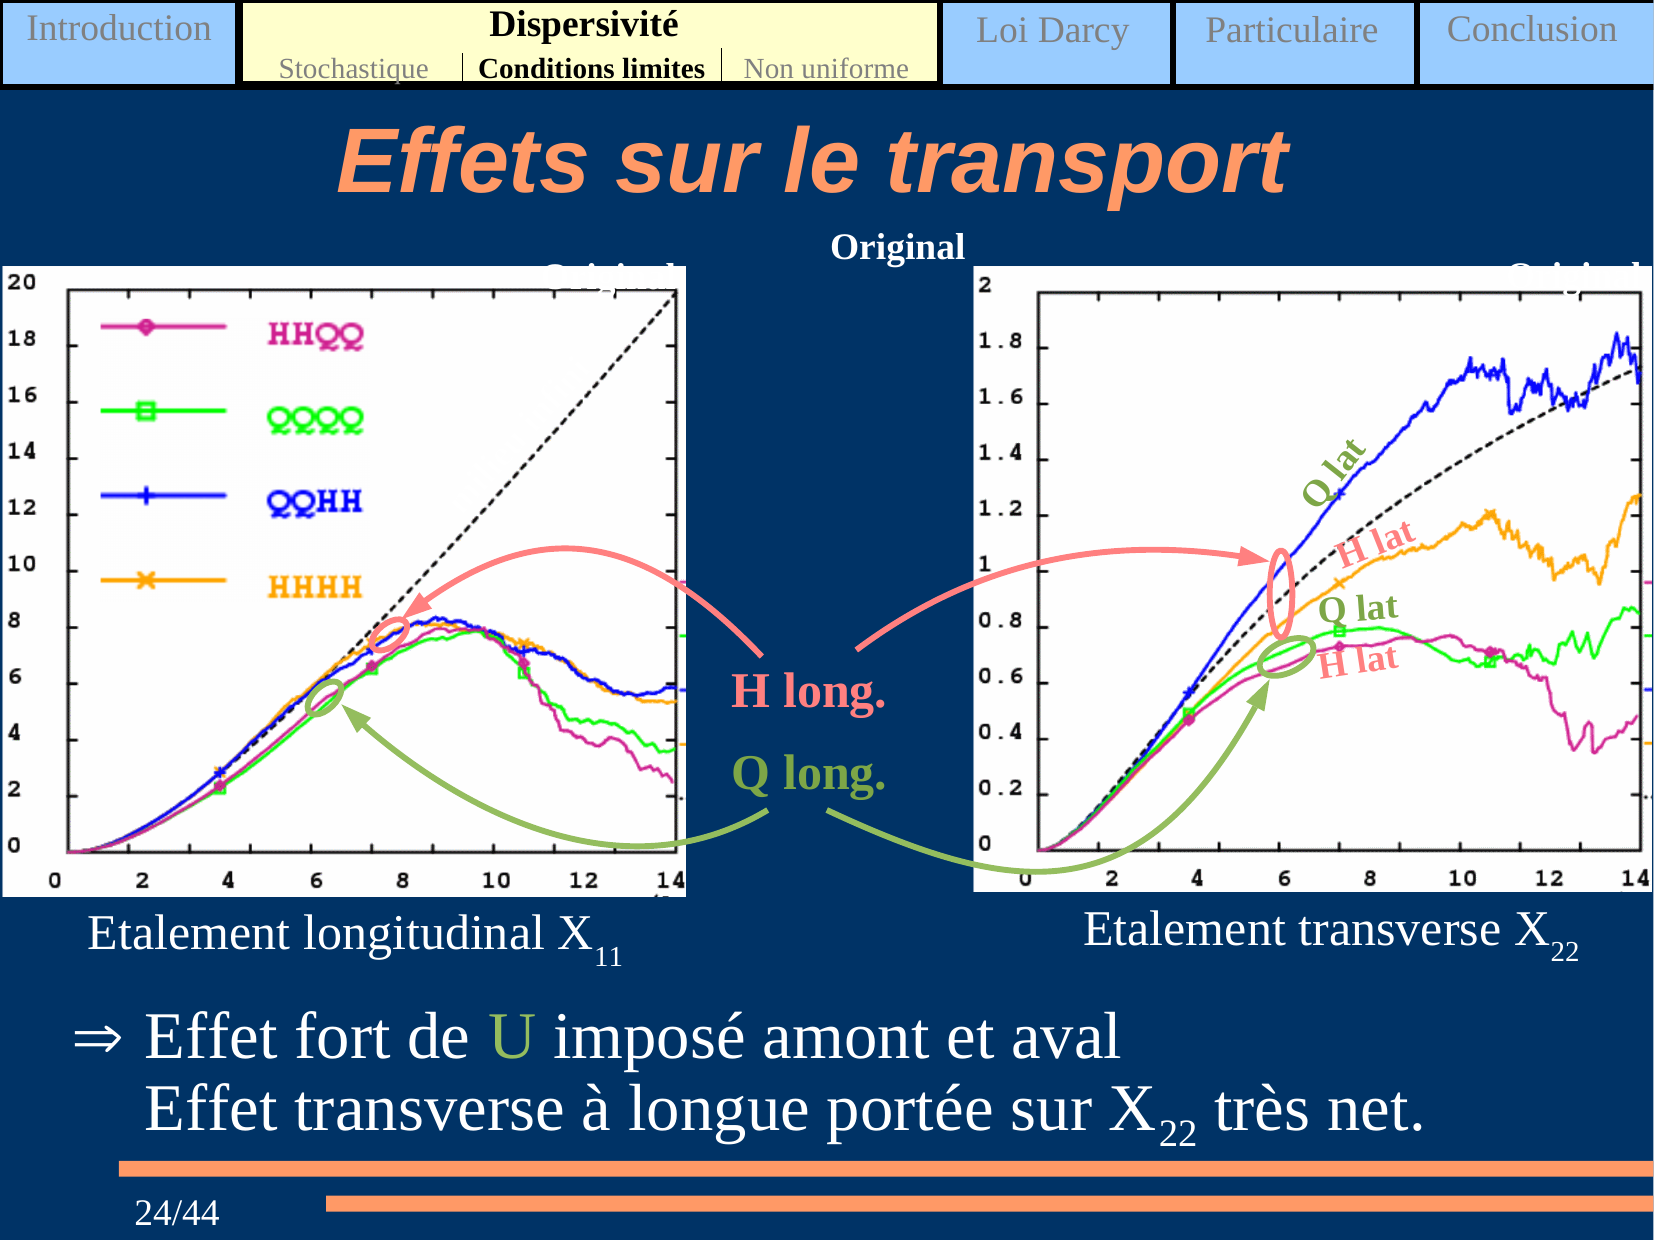

Dispersivité
Introduction
Conclusion
Loi Darcy
Particulaire
Stochastique
Conditions limites
Non uniforme
Effets sur le transport
Original
Original
Original
milieu infini
Q lat
H lat
Q lat
H lat
H long.
Q long.
Etalement transverse X22
Etalement longitudinal X11
	Effet fort de U imposé amont et aval
	Effet transverse à longue portée sur X22 très net.